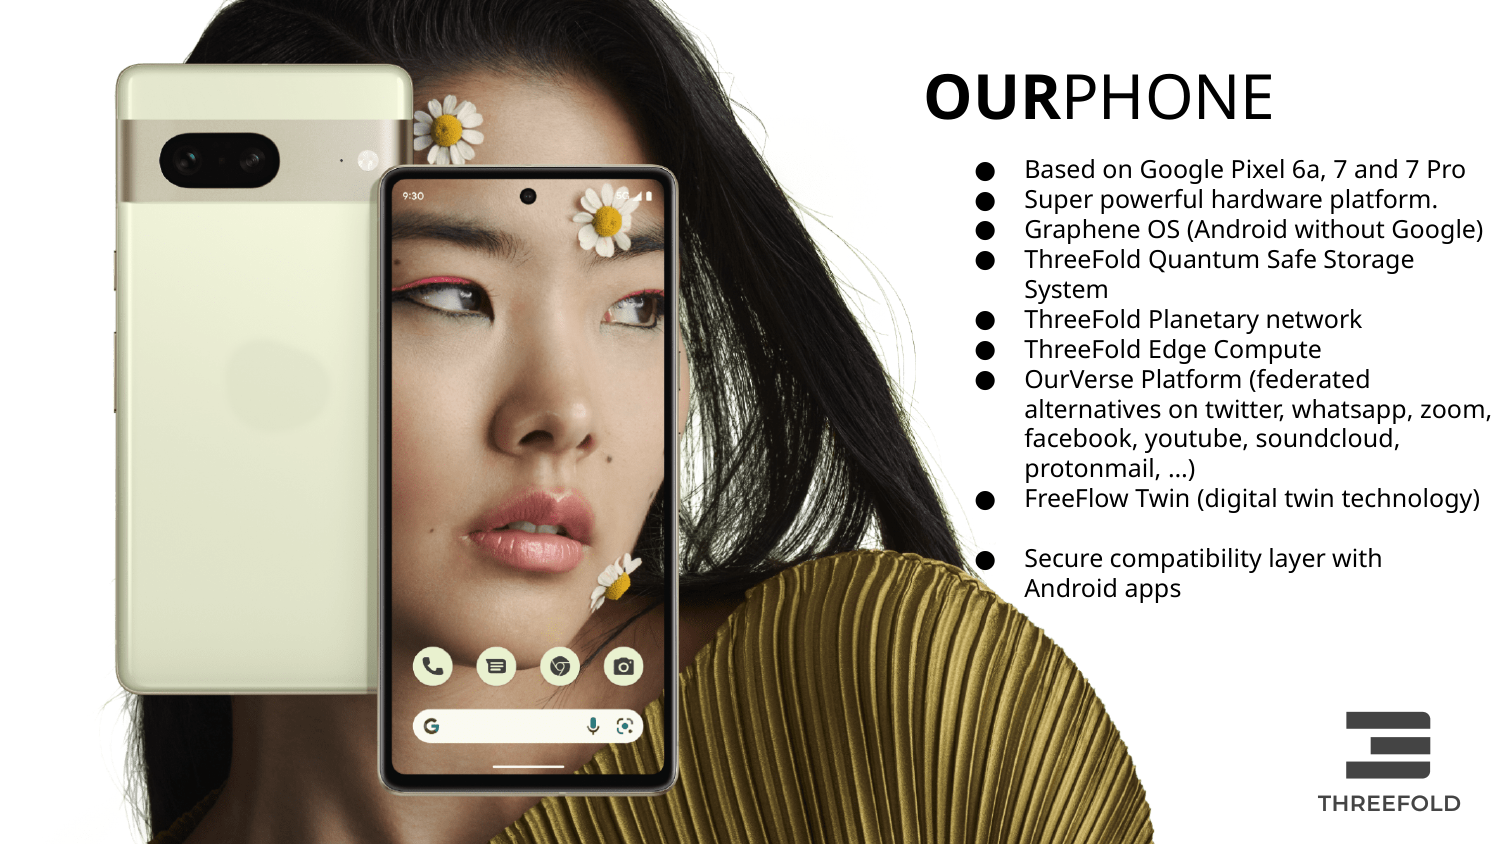

OURPHONE
Based on Google Pixel 6a, 7 and 7 Pro
Super powerful hardware platform.
Graphene OS (Android without Google)
ThreeFold Quantum Safe Storage System
ThreeFold Planetary network
ThreeFold Edge Compute
OurVerse Platform (federated alternatives on twitter, whatsapp, zoom, facebook, youtube, soundcloud, protonmail, …)
FreeFlow Twin (digital twin technology)
Secure compatibility layer with
Android apps